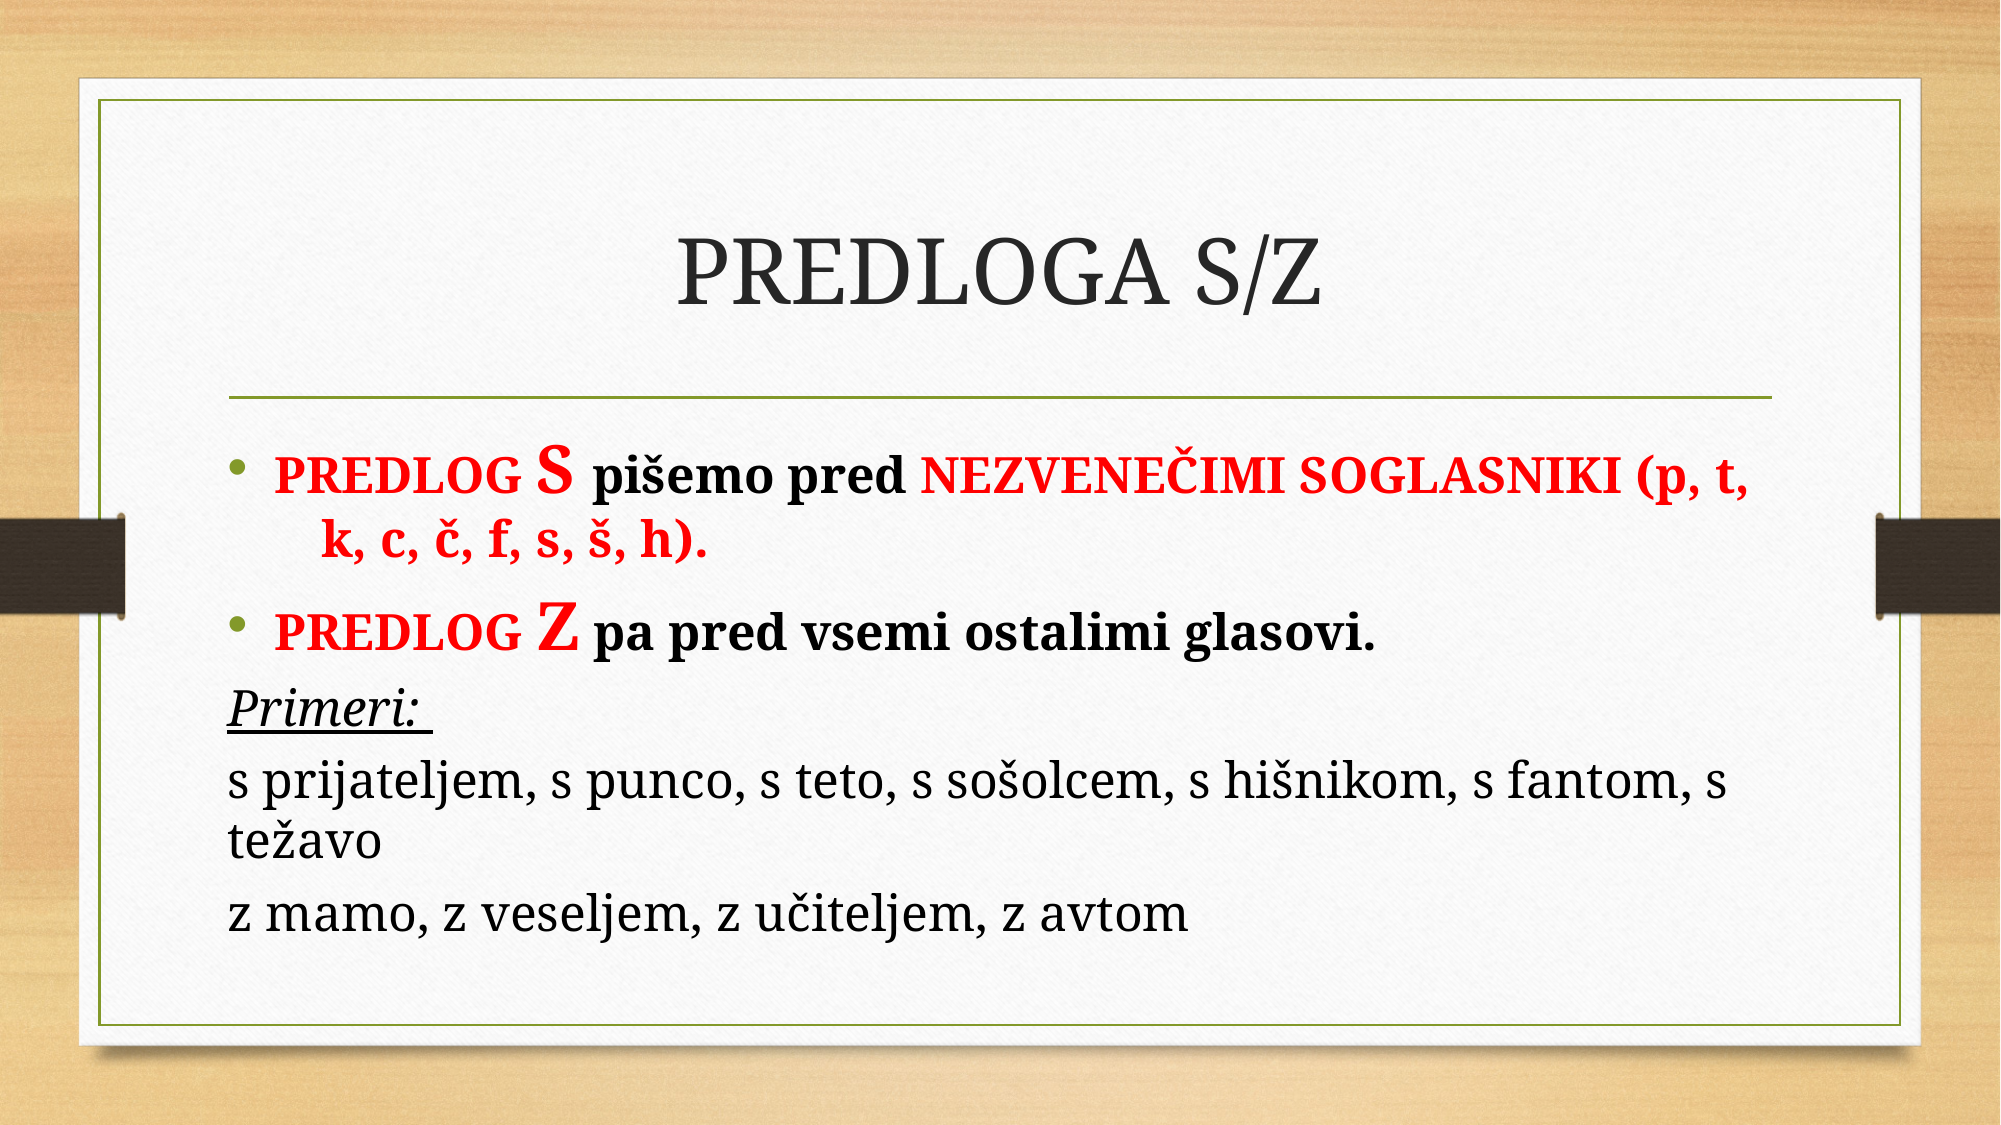

# PREDLOGA S/Z
PREDLOG S pišemo pred NEZVENEČIMI SOGLASNIKI (p, t, k, c, č, f, s, š, h).
PREDLOG Z pa pred vsemi ostalimi glasovi.
Primeri:
s prijateljem, s punco, s teto, s sošolcem, s hišnikom, s fantom, s težavo
z mamo, z veseljem, z učiteljem, z avtom